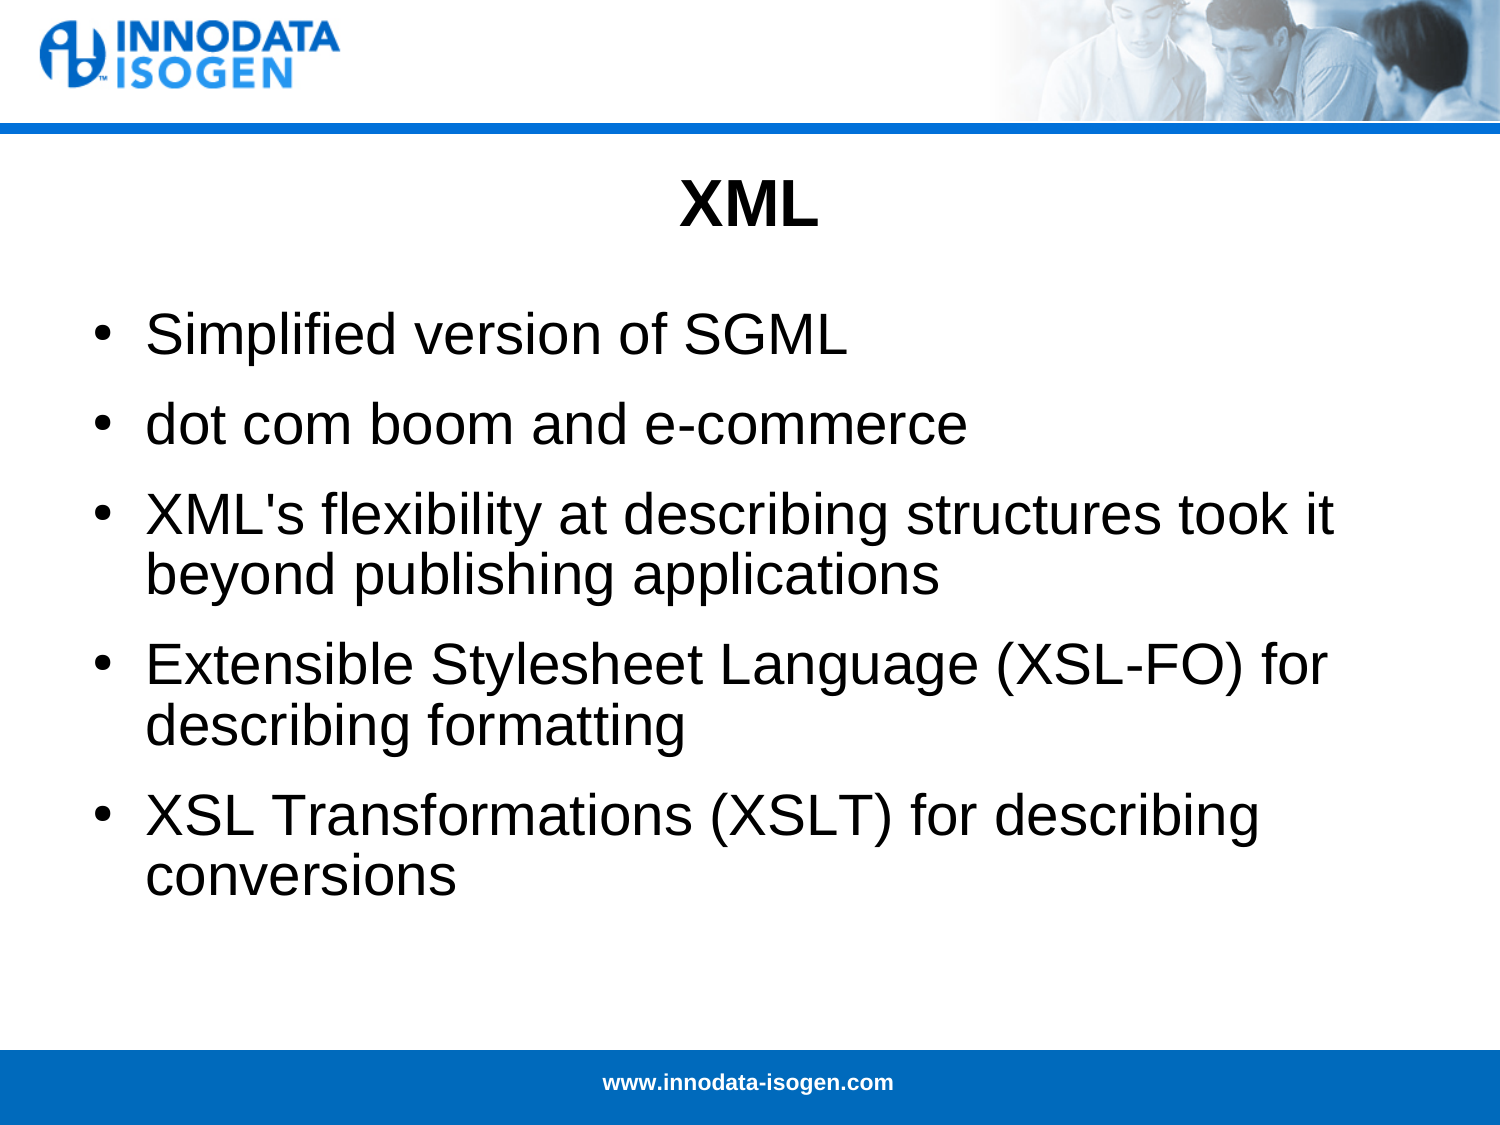

# XML
Simplified version of SGML
dot com boom and e-commerce
XML's flexibility at describing structures took it beyond publishing applications
Extensible Stylesheet Language (XSL-FO) for describing formatting
XSL Transformations (XSLT) for describing conversions